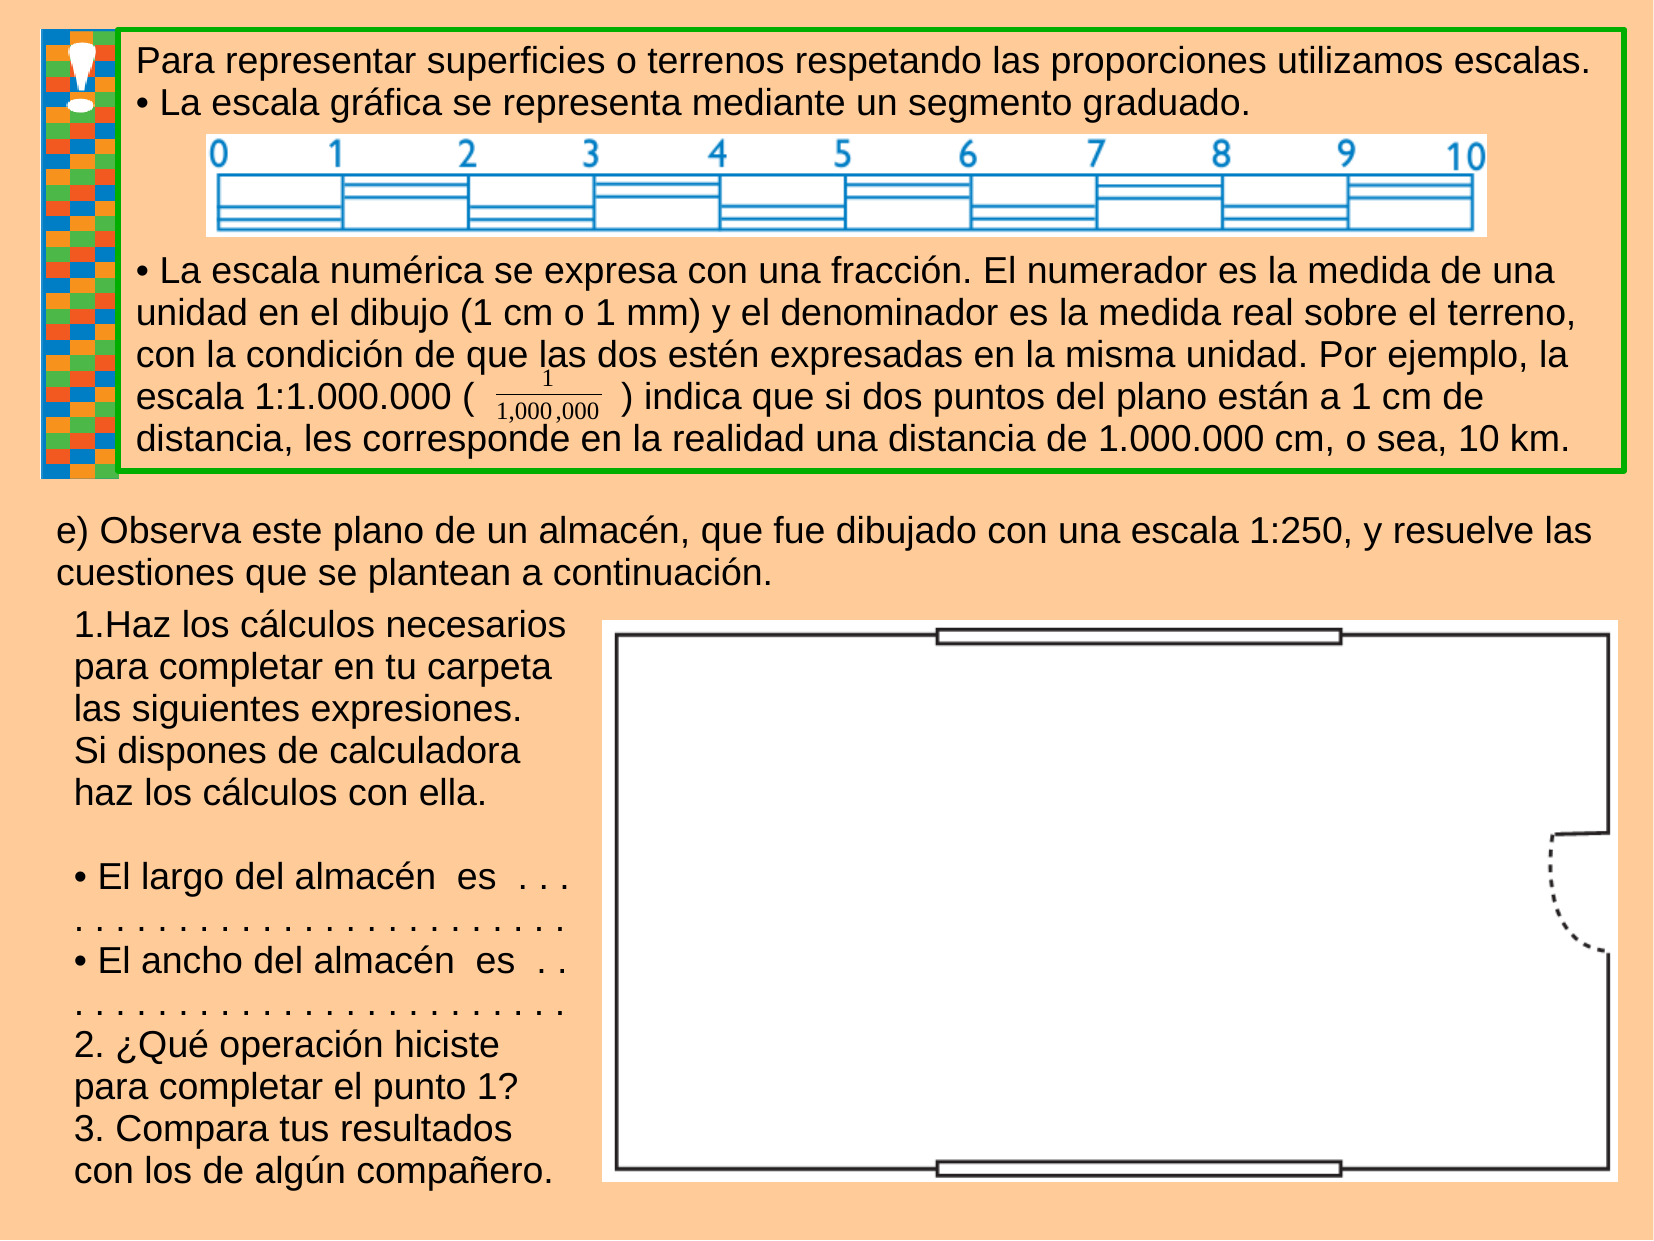

Para representar superficies o terrenos respetando las proporciones utilizamos escalas.
• La escala gráfica se representa mediante un segmento graduado.
• La escala numérica se expresa con una fracción. El numerador es la medida de una unidad en el dibujo (1 cm o 1 mm) y el denominador es la medida real sobre el terreno, con la condición de que las dos estén expresadas en la misma unidad. Por ejemplo, la escala 1:1.000.000 ( ) indica que si dos puntos del plano están a 1 cm de distancia, les corresponde en la realidad una distancia de 1.000.000 cm, o sea, 10 km.
e) Observa este plano de un almacén, que fue dibujado con una escala 1:250, y resuelve las cuestiones que se plantean a continuación.
1.Haz los cálculos necesarios para completar en tu carpeta las siguientes expresiones.
Si dispones de calculadora haz los cálculos con ella.
• El largo del almacén es . . . . . . . . . . . . . . . . . . . . . . . . . . .
• El ancho del almacén es . . . . . . . . . . . . . . . . . . . . . . . . . .
2. ¿Qué operación hiciste para completar el punto 1?
3. Compara tus resultados con los de algún compañero.